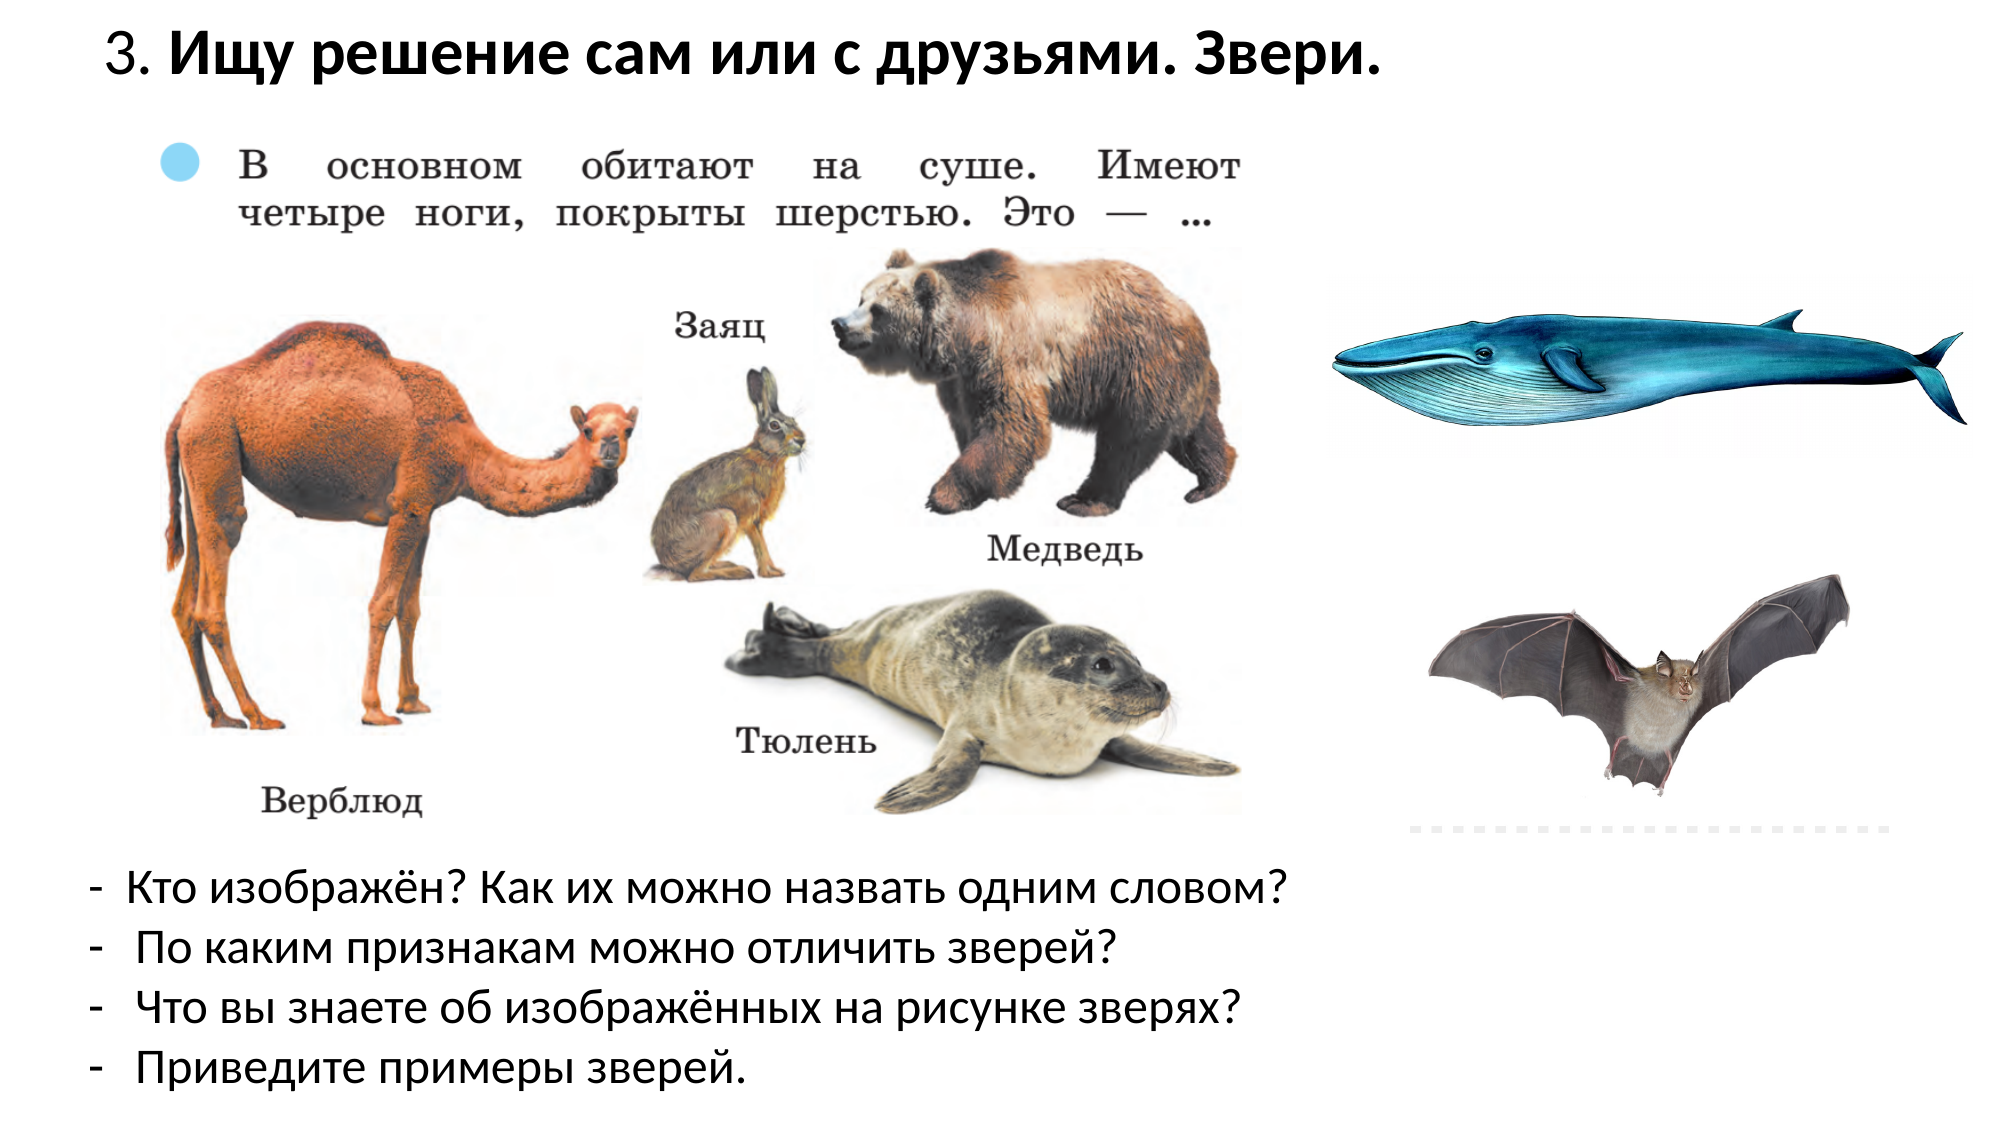

3. Ищу решение сам или с друзьями. Звери.
- Кто изображён? Как их можно назвать одним словом?
По каким признакам можно отличить зверей?
Что вы знаете об изображённых на рисунке зверях?
Приведите примеры зверей.